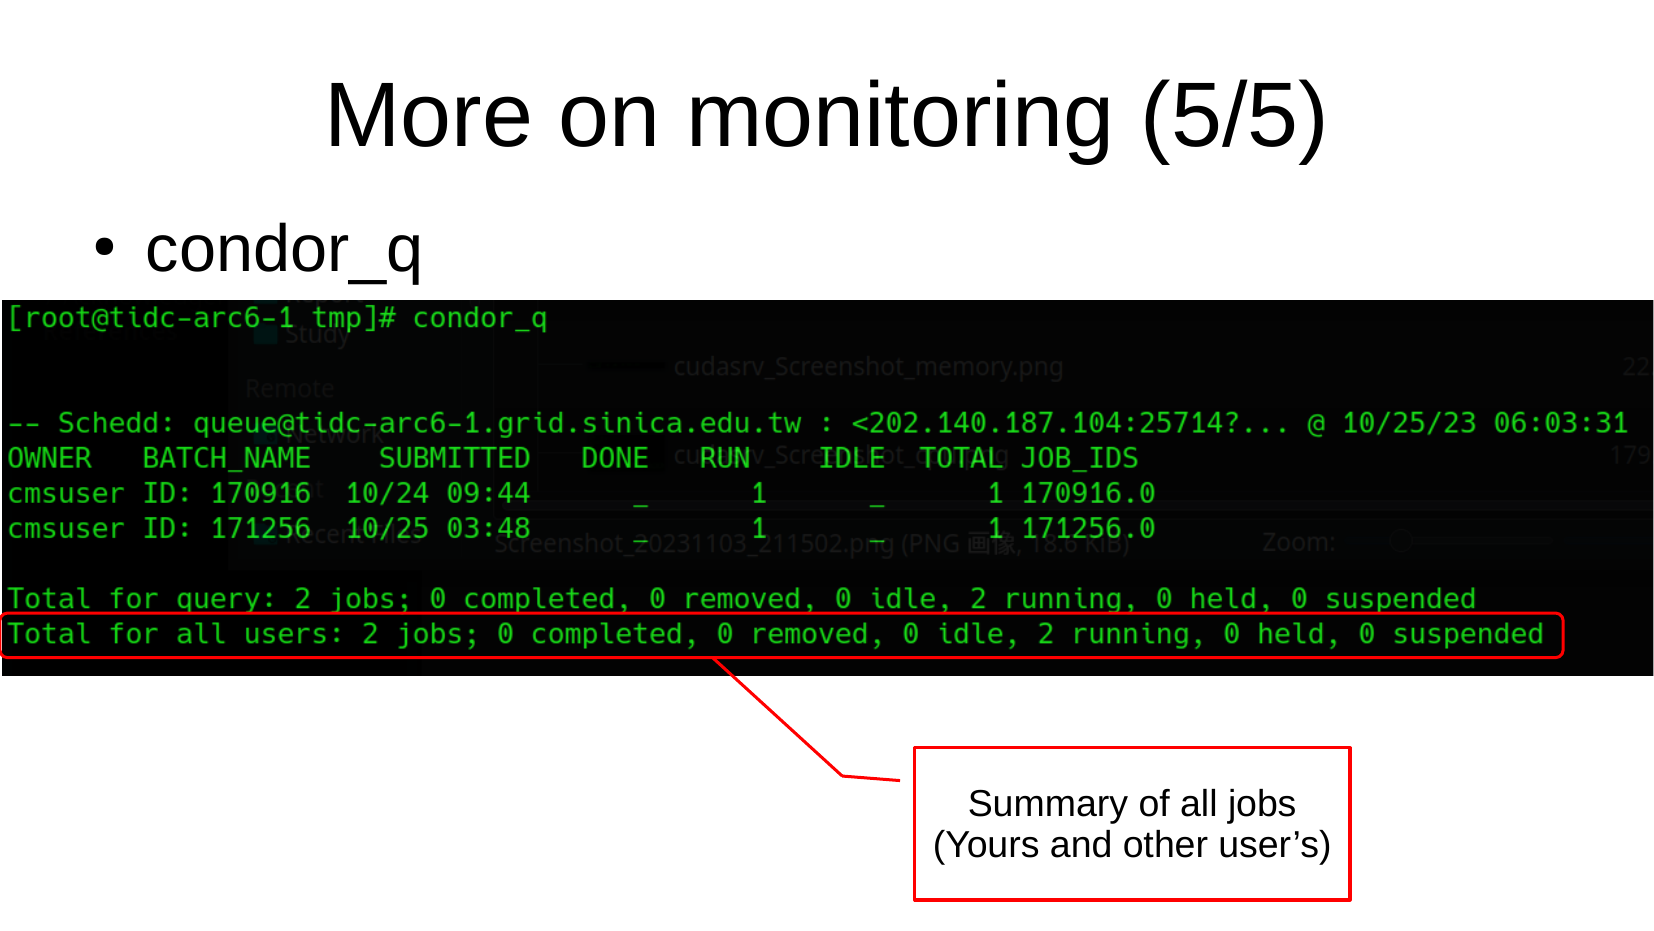

# More on monitoring (5/5)
condor_q
Summary of all jobs
(Yours and other user’s)